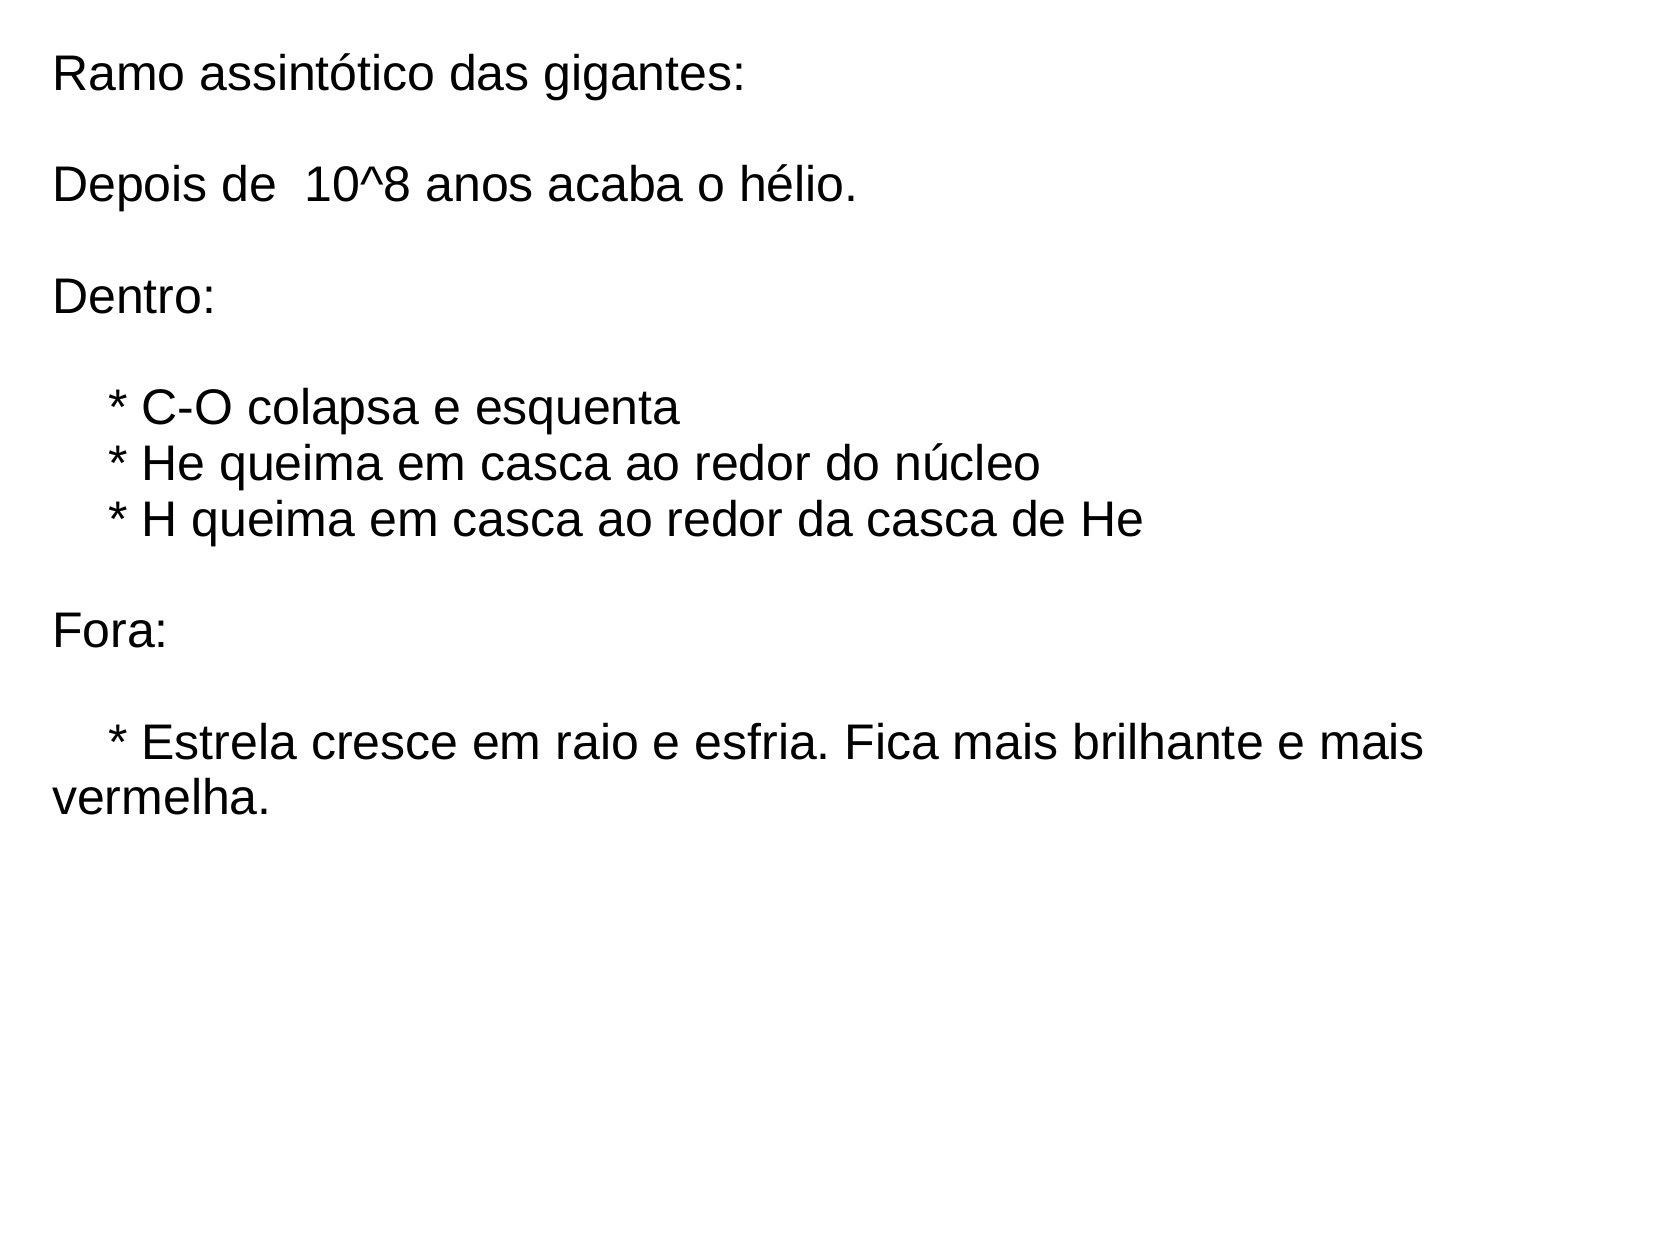

Ramo assintótico das gigantes:
Depois de 10^8 anos acaba o hélio.
Dentro:
 * C-O colapsa e esquenta
 * He queima em casca ao redor do núcleo
 * H queima em casca ao redor da casca de He
Fora:
 * Estrela cresce em raio e esfria. Fica mais brilhante e mais vermelha.